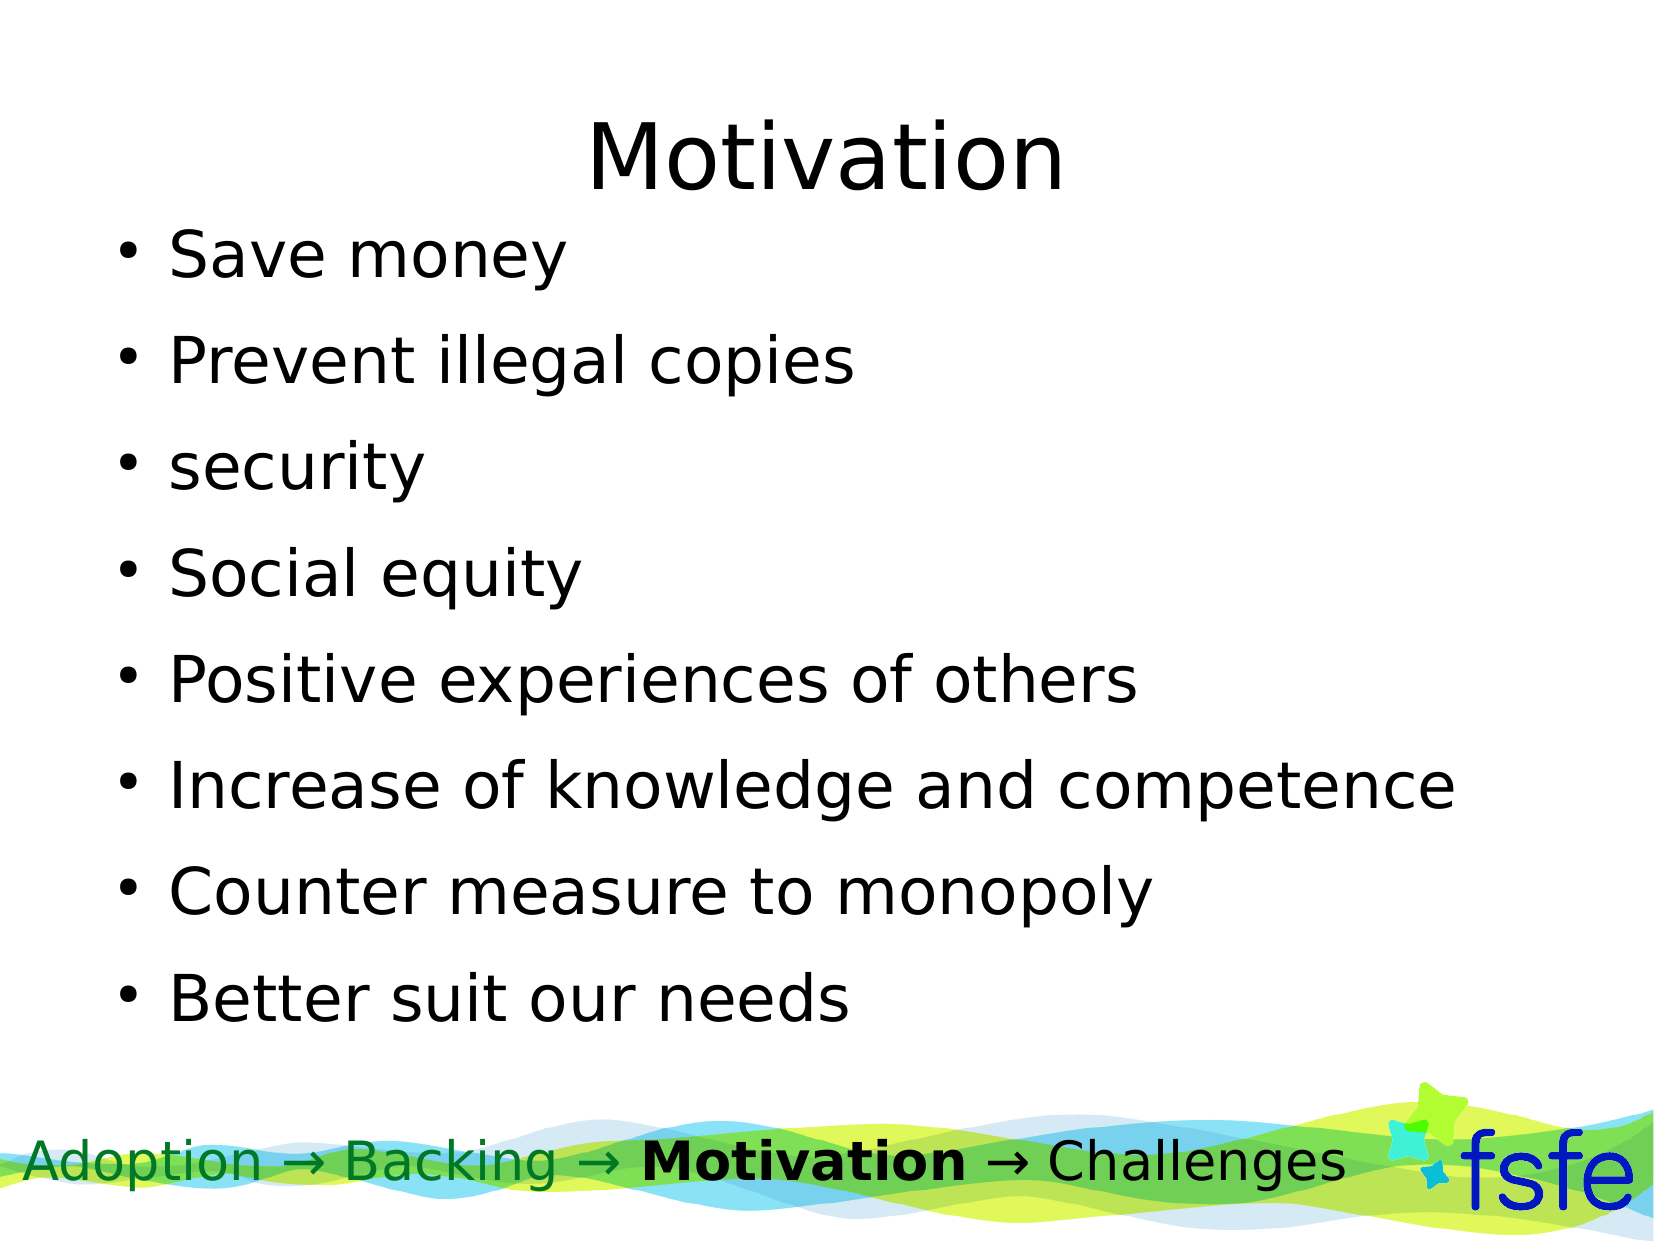

# Motivation
Save money
Prevent illegal copies
security
Social equity
Positive experiences of others
Increase of knowledge and competence
Counter measure to monopoly
Better suit our needs
Adoption → Backing → Motivation → Challenges